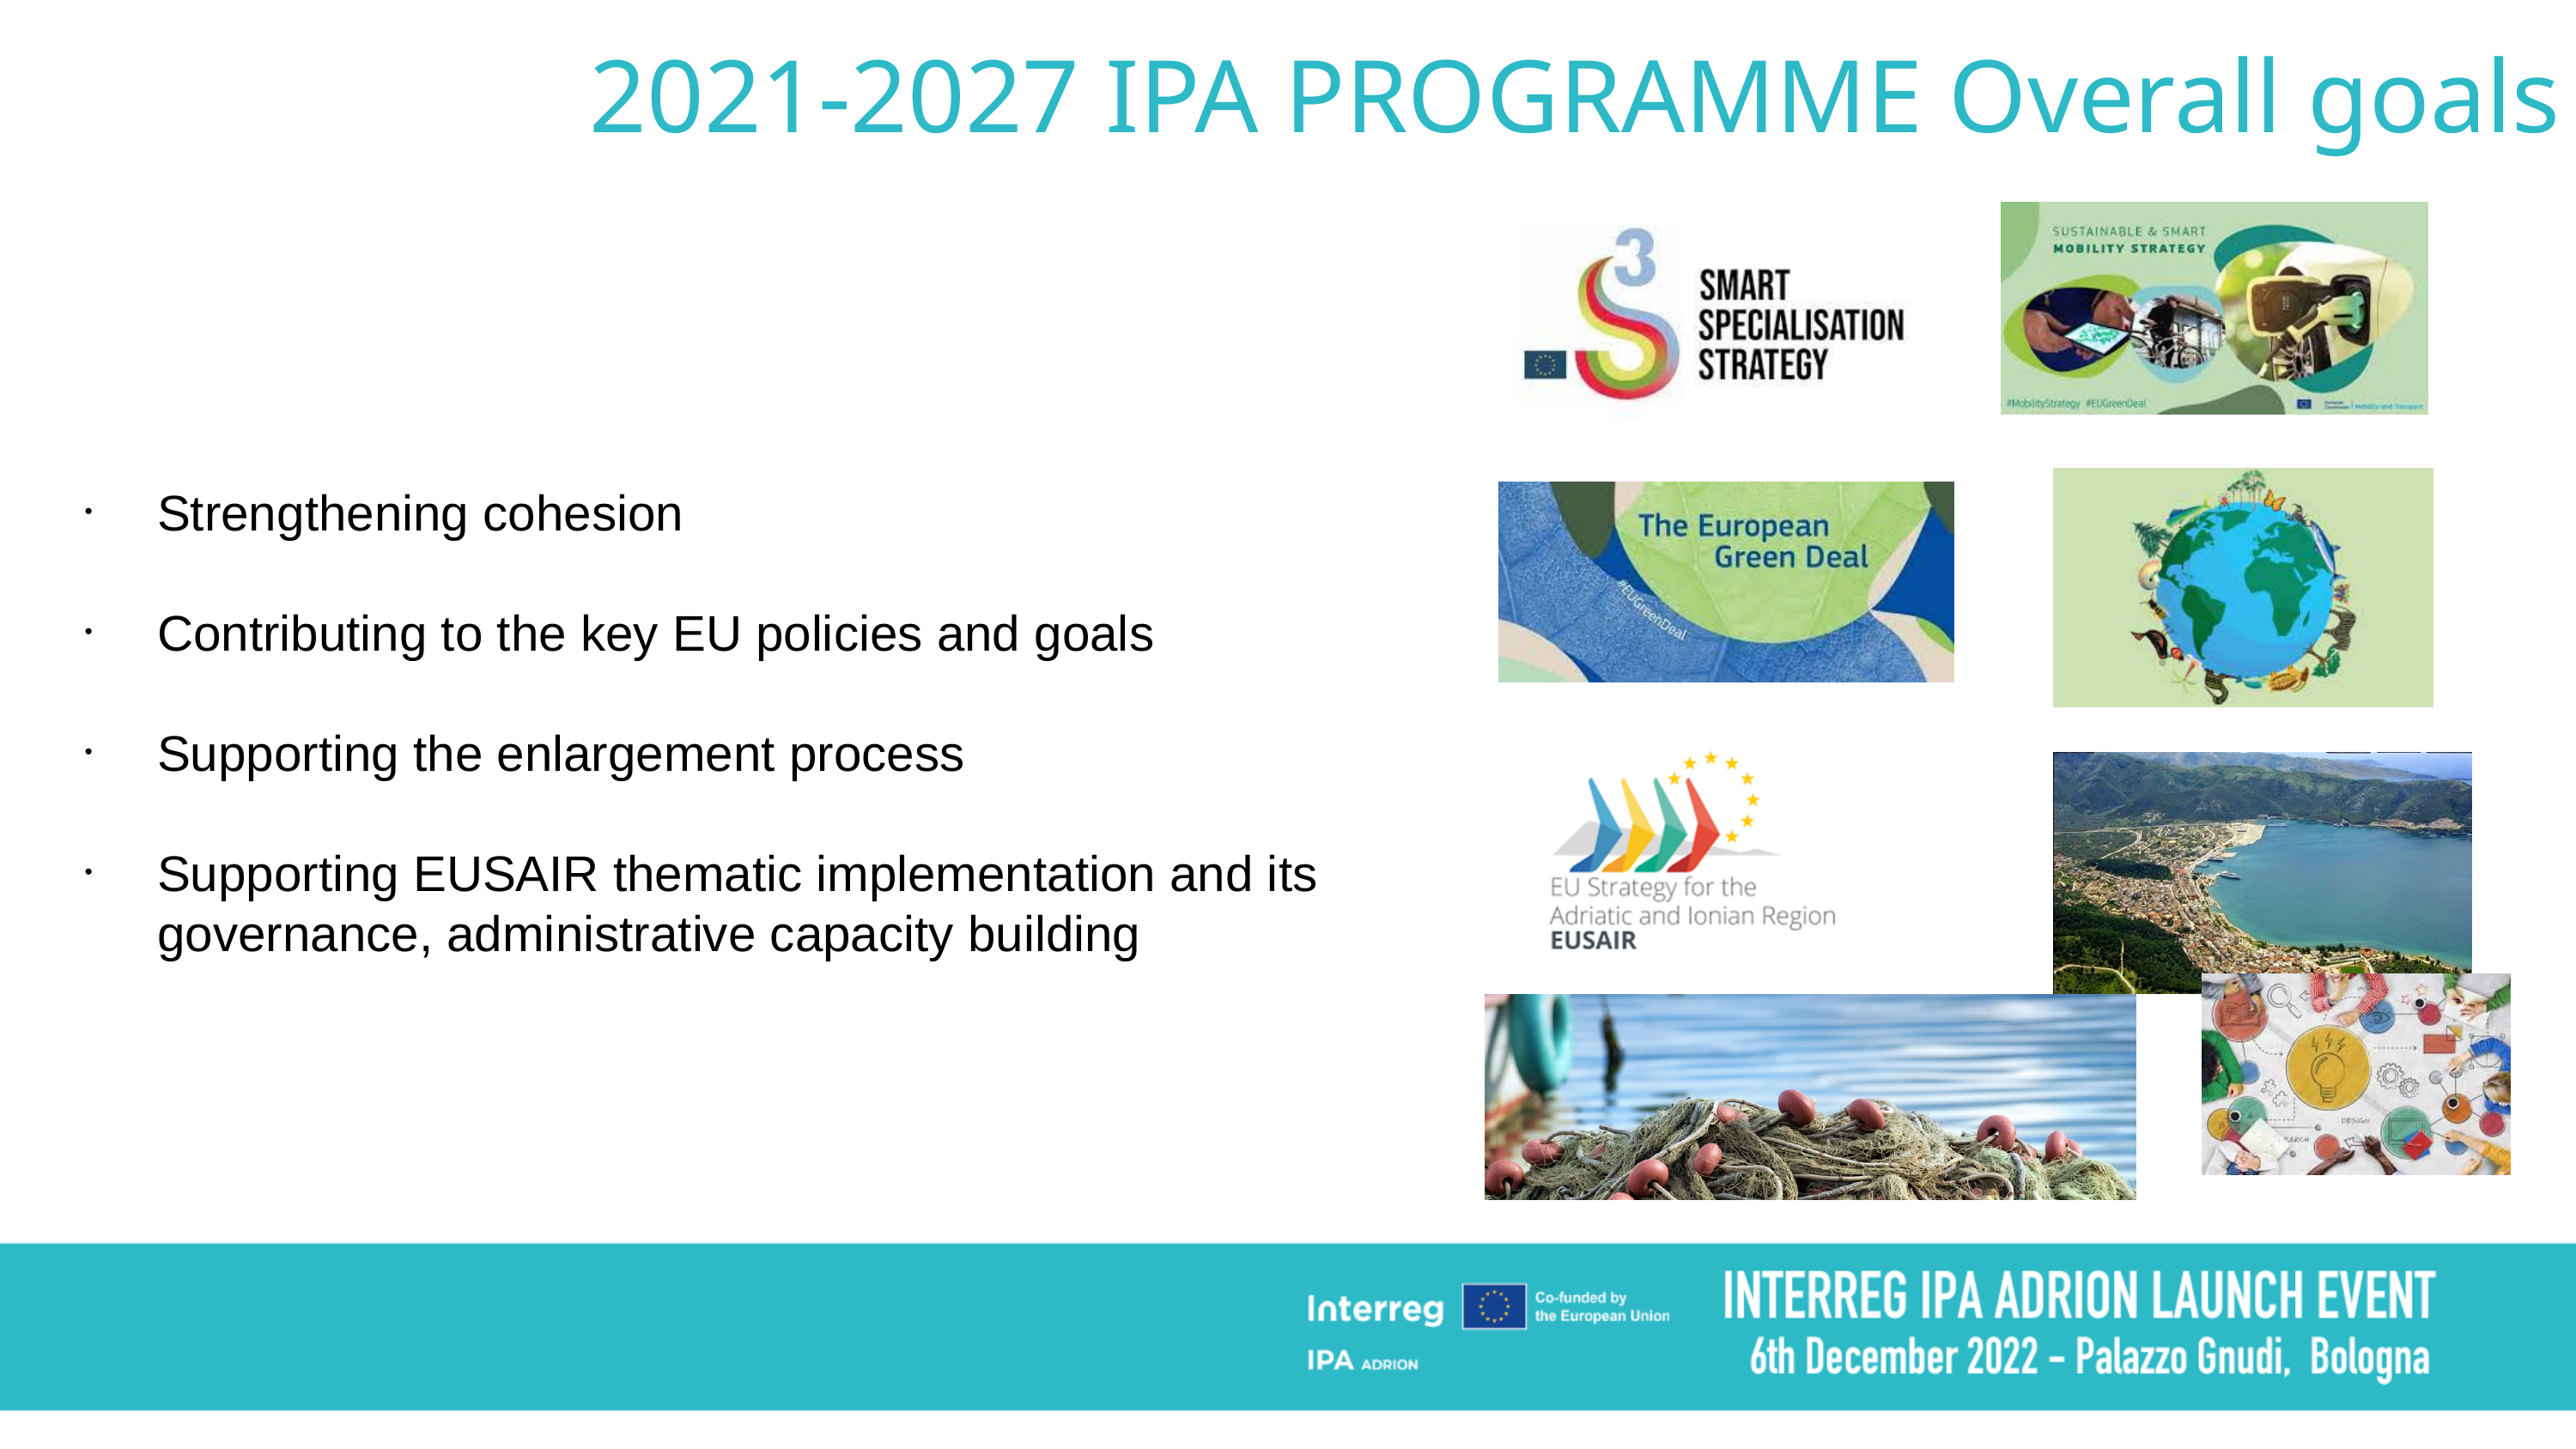

2021-2027 IPA PROGRAMME Overall goals
Strengthening cohesion
Contributing to the key EU policies and goals
Supporting the enlargement process
Supporting EUSAIR thematic implementation and its governance, administrative capacity building